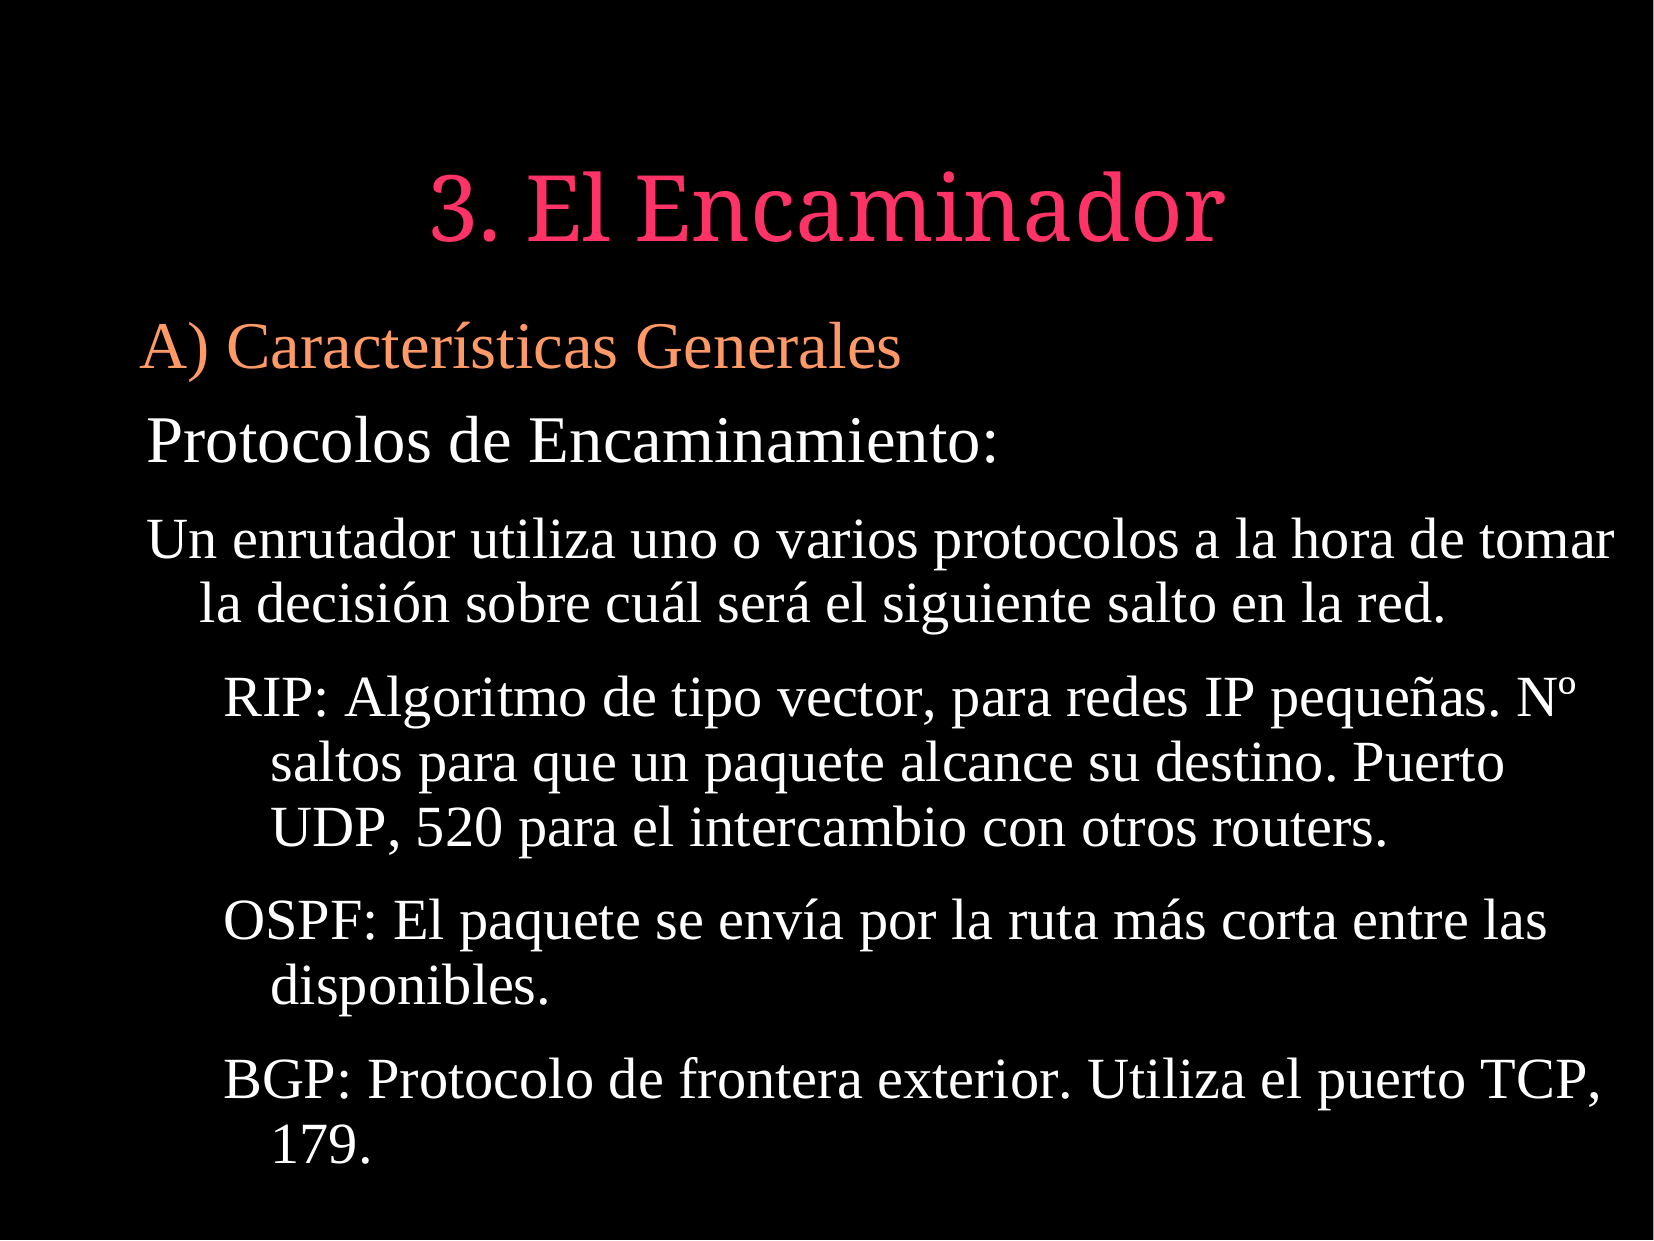

# 3. El Encaminador
A) Características Generales
Protocolos de Encaminamiento:
Un enrutador utiliza uno o varios protocolos a la hora de tomar la decisión sobre cuál será el siguiente salto en la red.
RIP: Algoritmo de tipo vector, para redes IP pequeñas. Nº saltos para que un paquete alcance su destino. Puerto UDP, 520 para el intercambio con otros routers.
OSPF: El paquete se envía por la ruta más corta entre las disponibles.
BGP: Protocolo de frontera exterior. Utiliza el puerto TCP, 179.